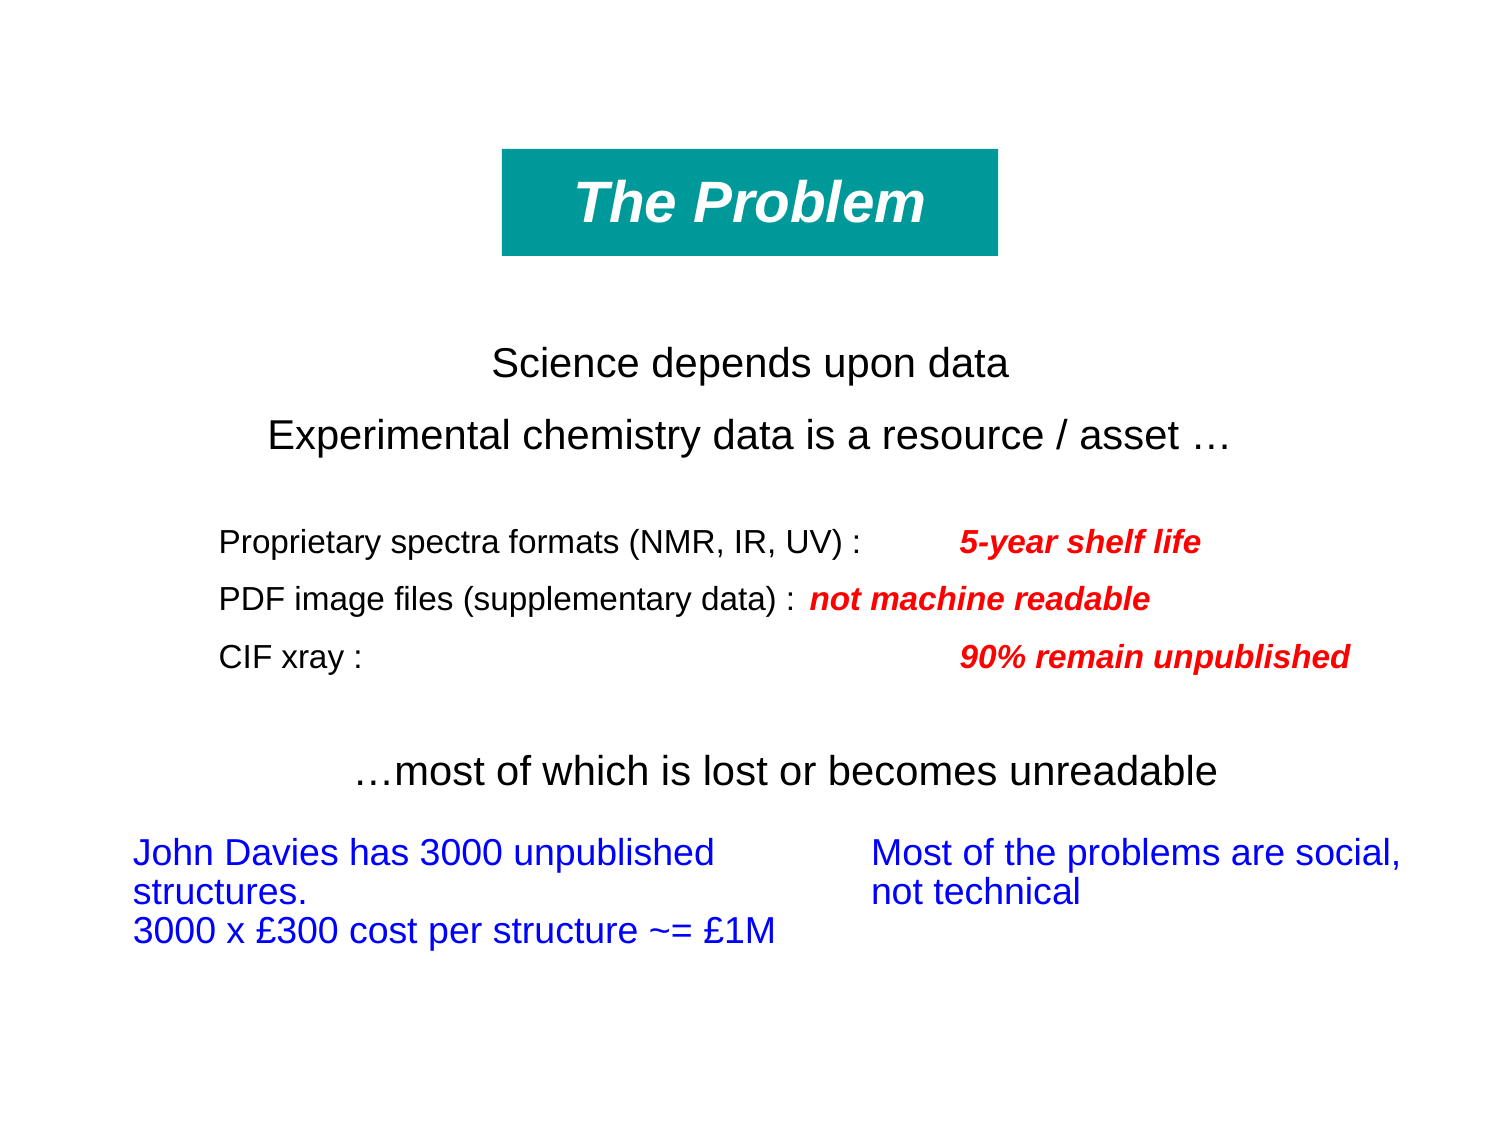

# The Problem
Science depends upon data
Experimental chemistry data is a resource / asset …
 Proprietary spectra formats (NMR, IR, UV) : 	5-year shelf life
 PDF image files (supplementary data) : 	not machine readable
 CIF xray : 				90% remain unpublished
…most of which is lost or becomes unreadable
John Davies has 3000 unpublished structures.
3000 x £300 cost per structure ~= £1M
Most of the problems are social, not technical